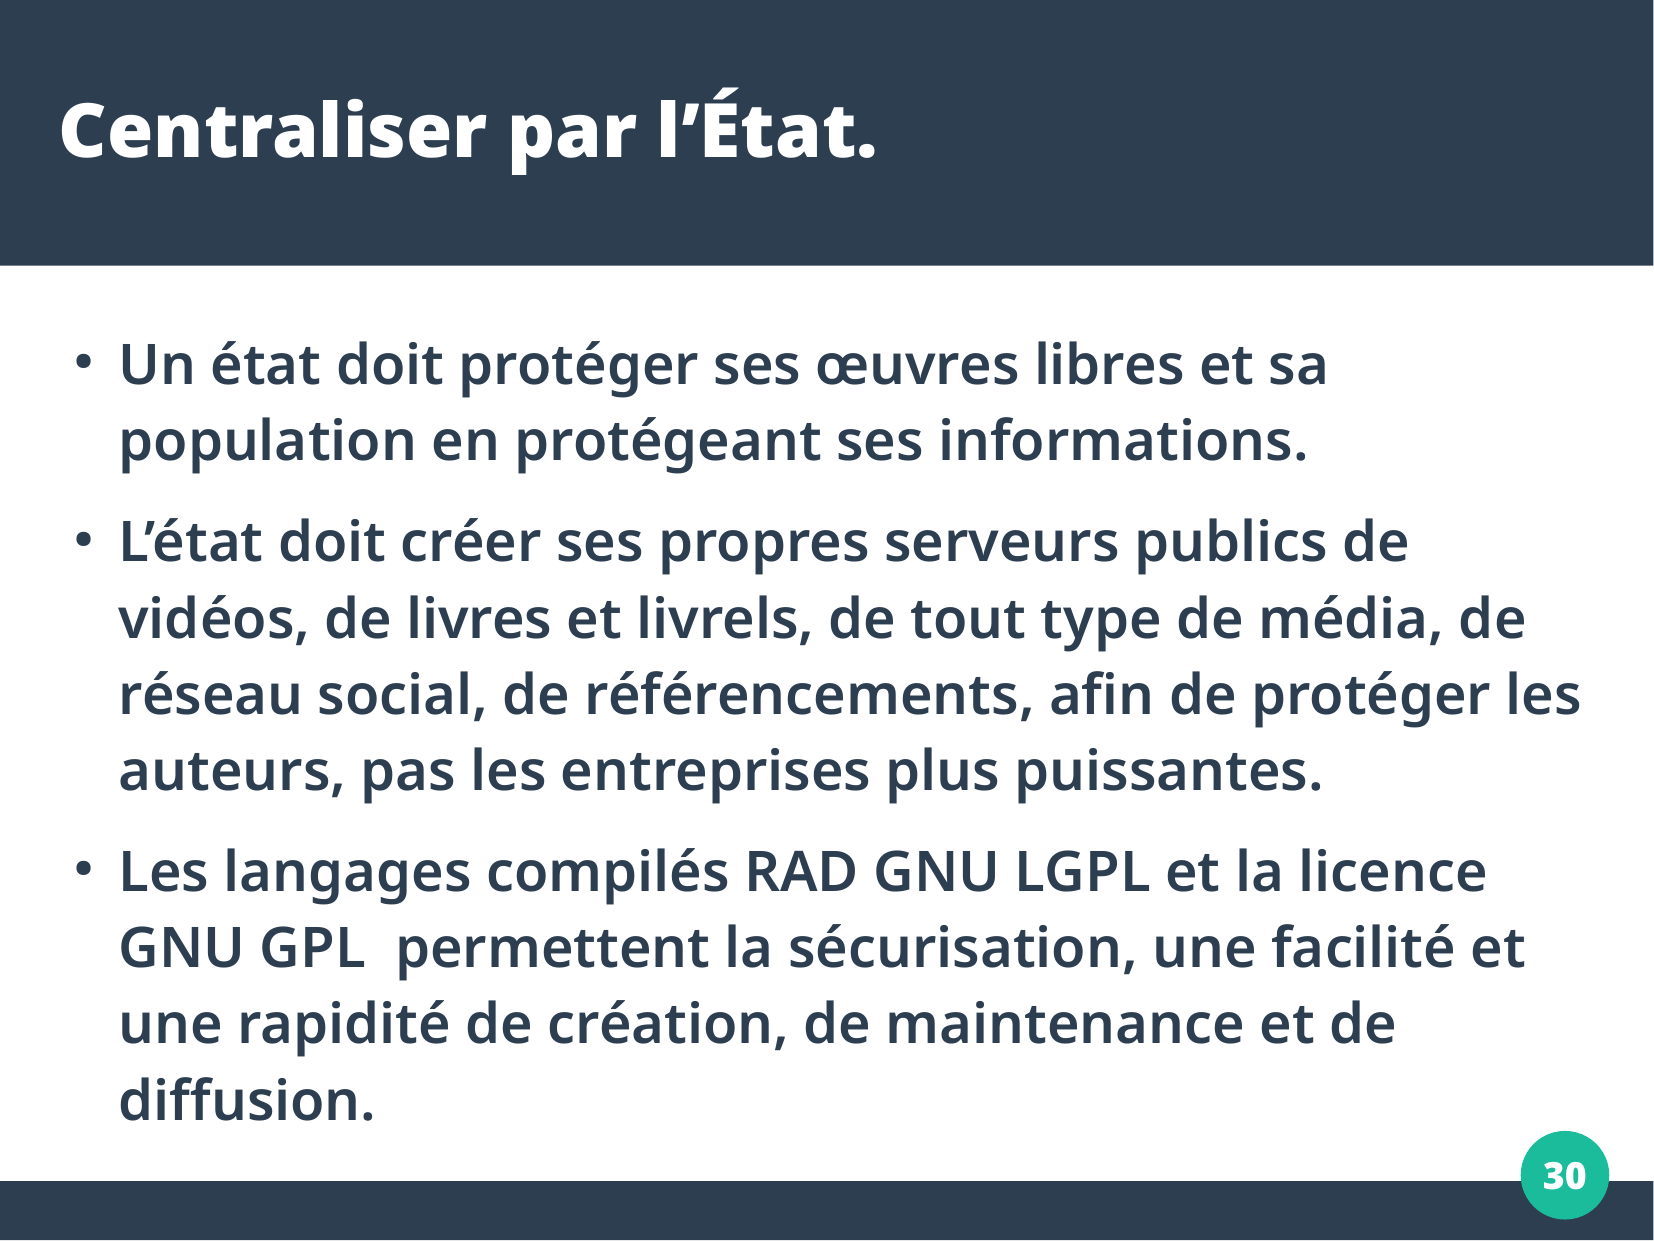

# Centraliser par l’État.
Un état doit protéger ses œuvres libres et sa population en protégeant ses informations.
L’état doit créer ses propres serveurs publics de vidéos, de livres et livrels, de tout type de média, de réseau social, de référencements, afin de protéger les auteurs, pas les entreprises plus puissantes.
Les langages compilés RAD GNU LGPL et la licence GNU GPL permettent la sécurisation, une facilité et une rapidité de création, de maintenance et de diffusion.
30